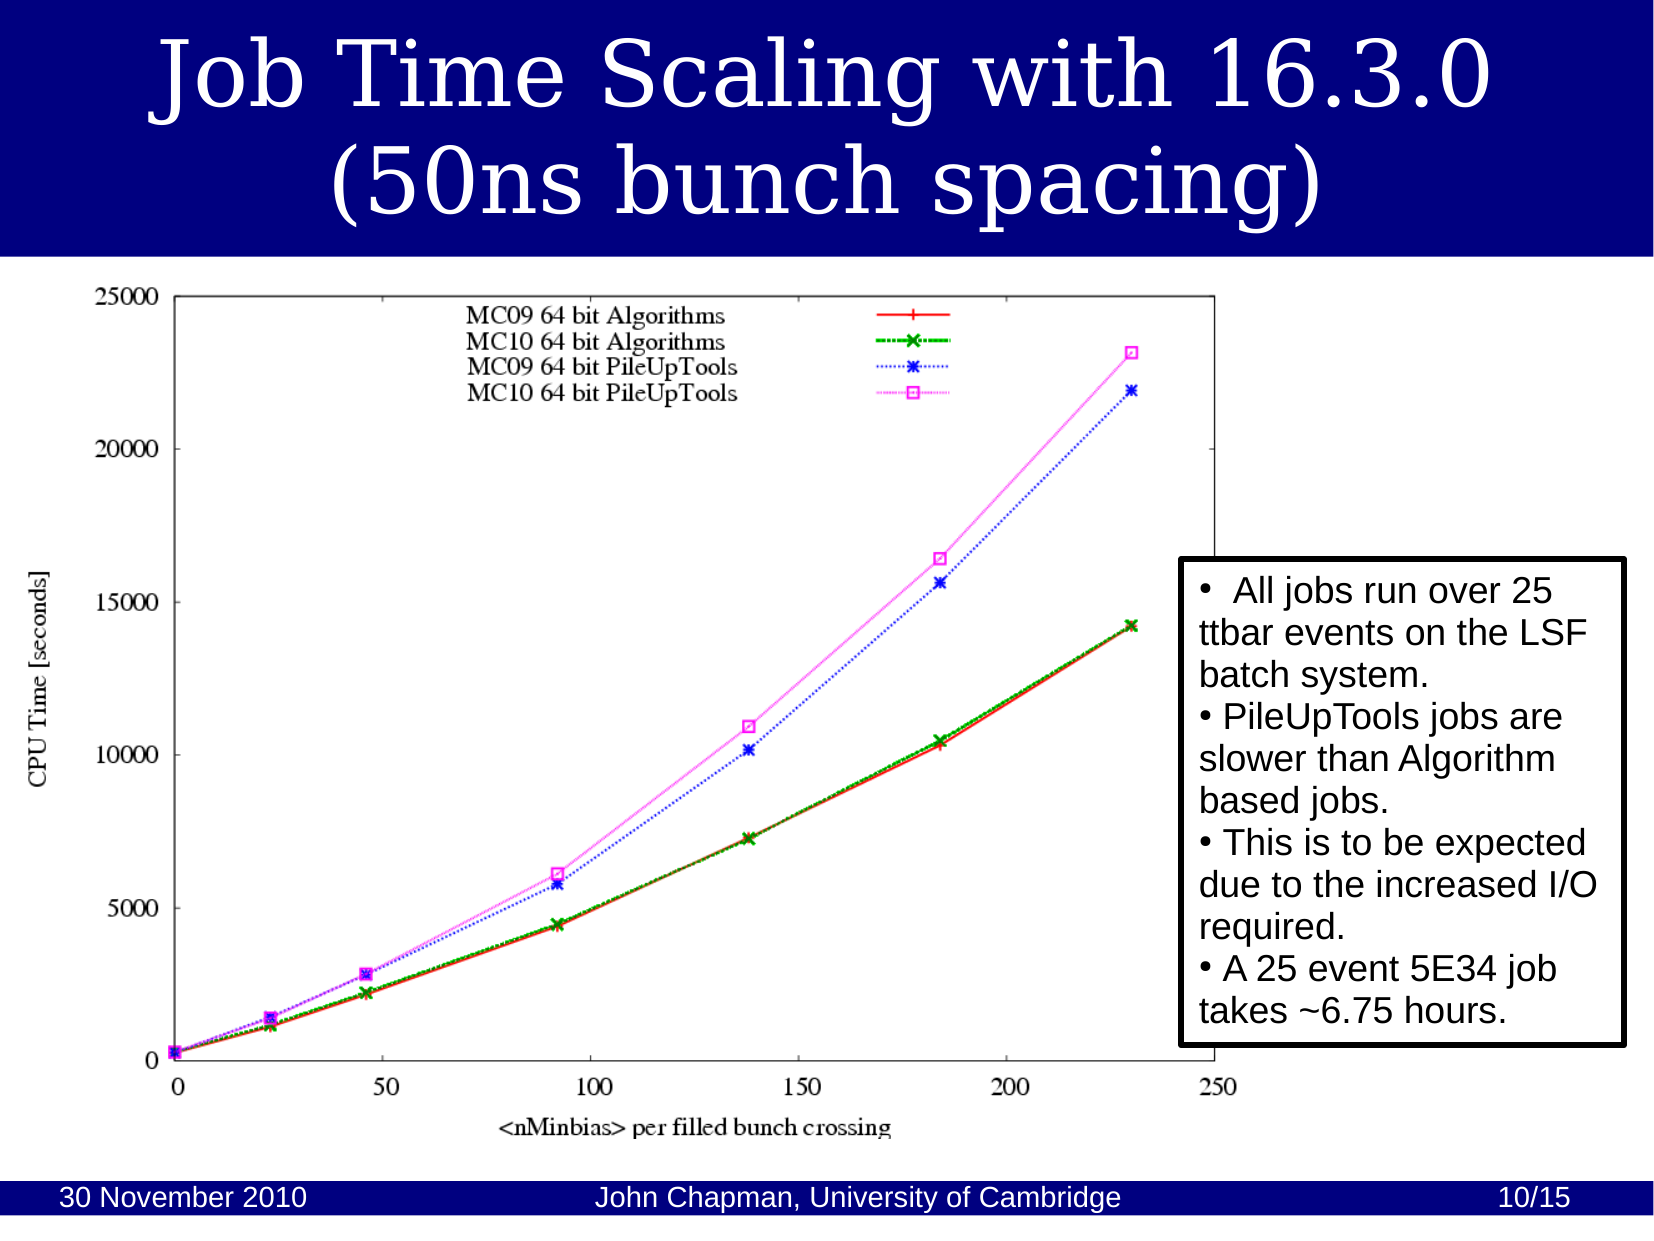

# Job Time Scaling with 16.3.0 (50ns bunch spacing)
 All jobs run over 25 ttbar events on the LSF batch system.
 PileUpTools jobs are slower than Algorithm based jobs.
 This is to be expected due to the increased I/O required.
 A 25 event 5E34 job takes ~6.75 hours.
10